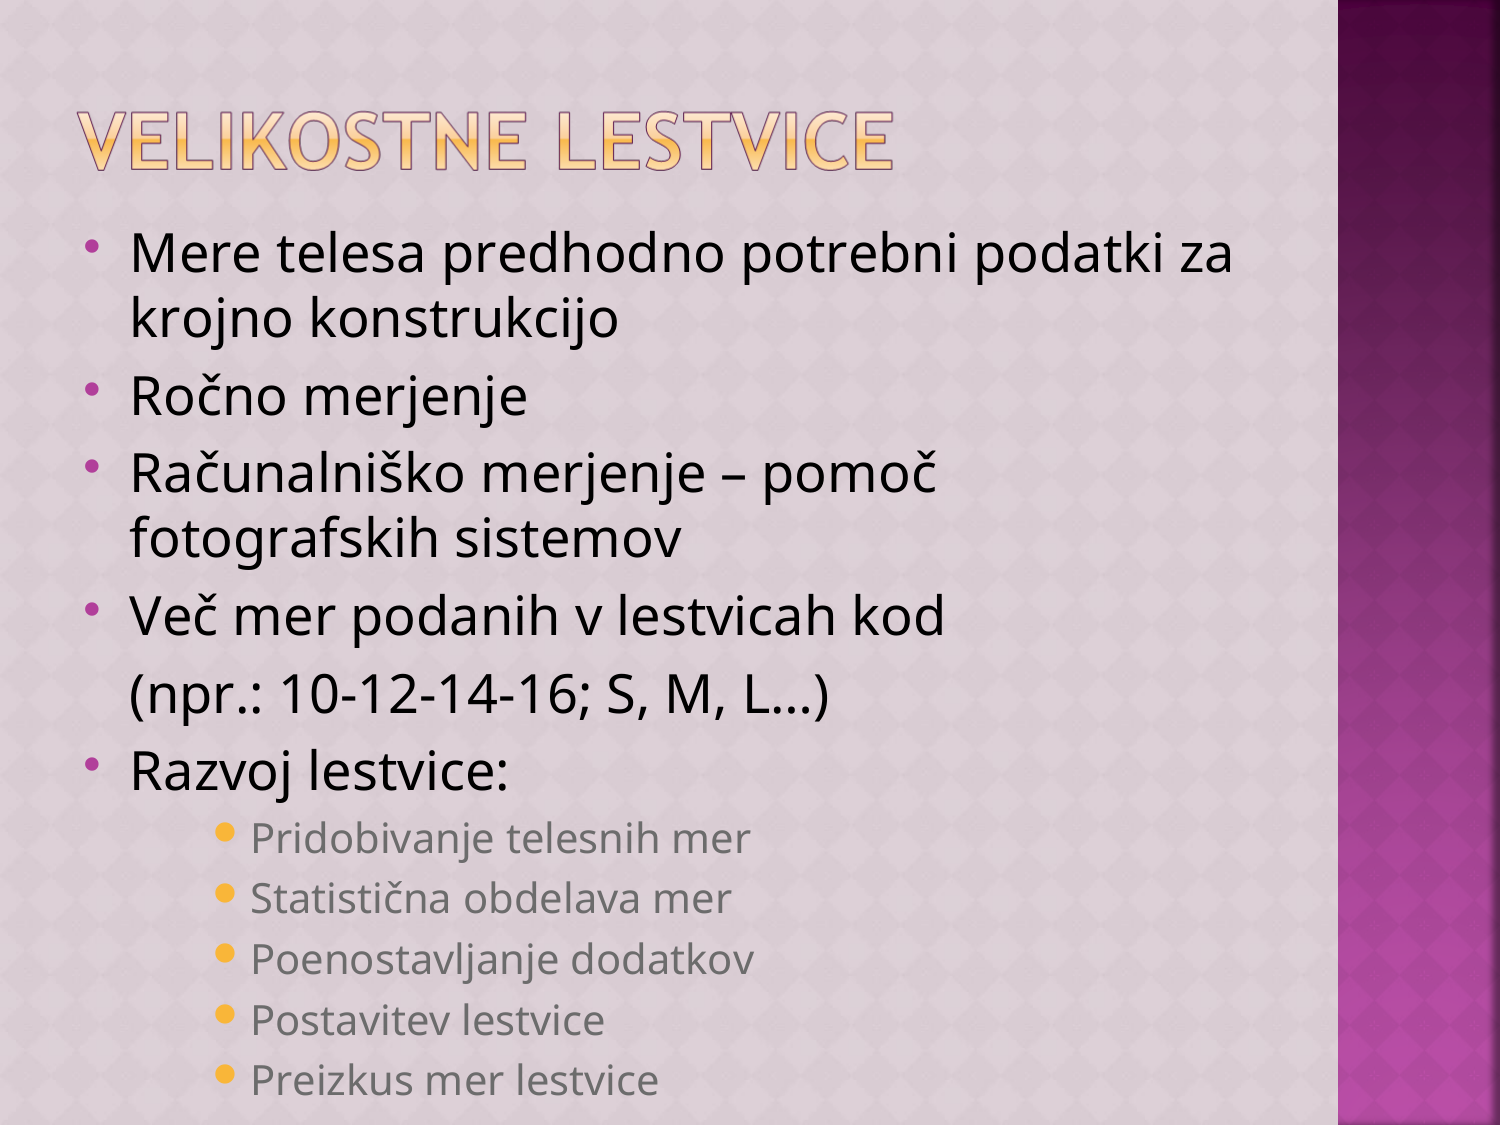

# Mere telesa predhodno potrebni podatki za krojno konstrukcijo
Ročno merjenje
Računalniško merjenje – pomoč fotografskih sistemov
Več mer podanih v lestvicah kod
	(npr.: 10-12-14-16; S, M, L…)
Razvoj lestvice:
Pridobivanje telesnih mer
Statistična obdelava mer
Poenostavljanje dodatkov
Postavitev lestvice
Preizkus mer lestvice